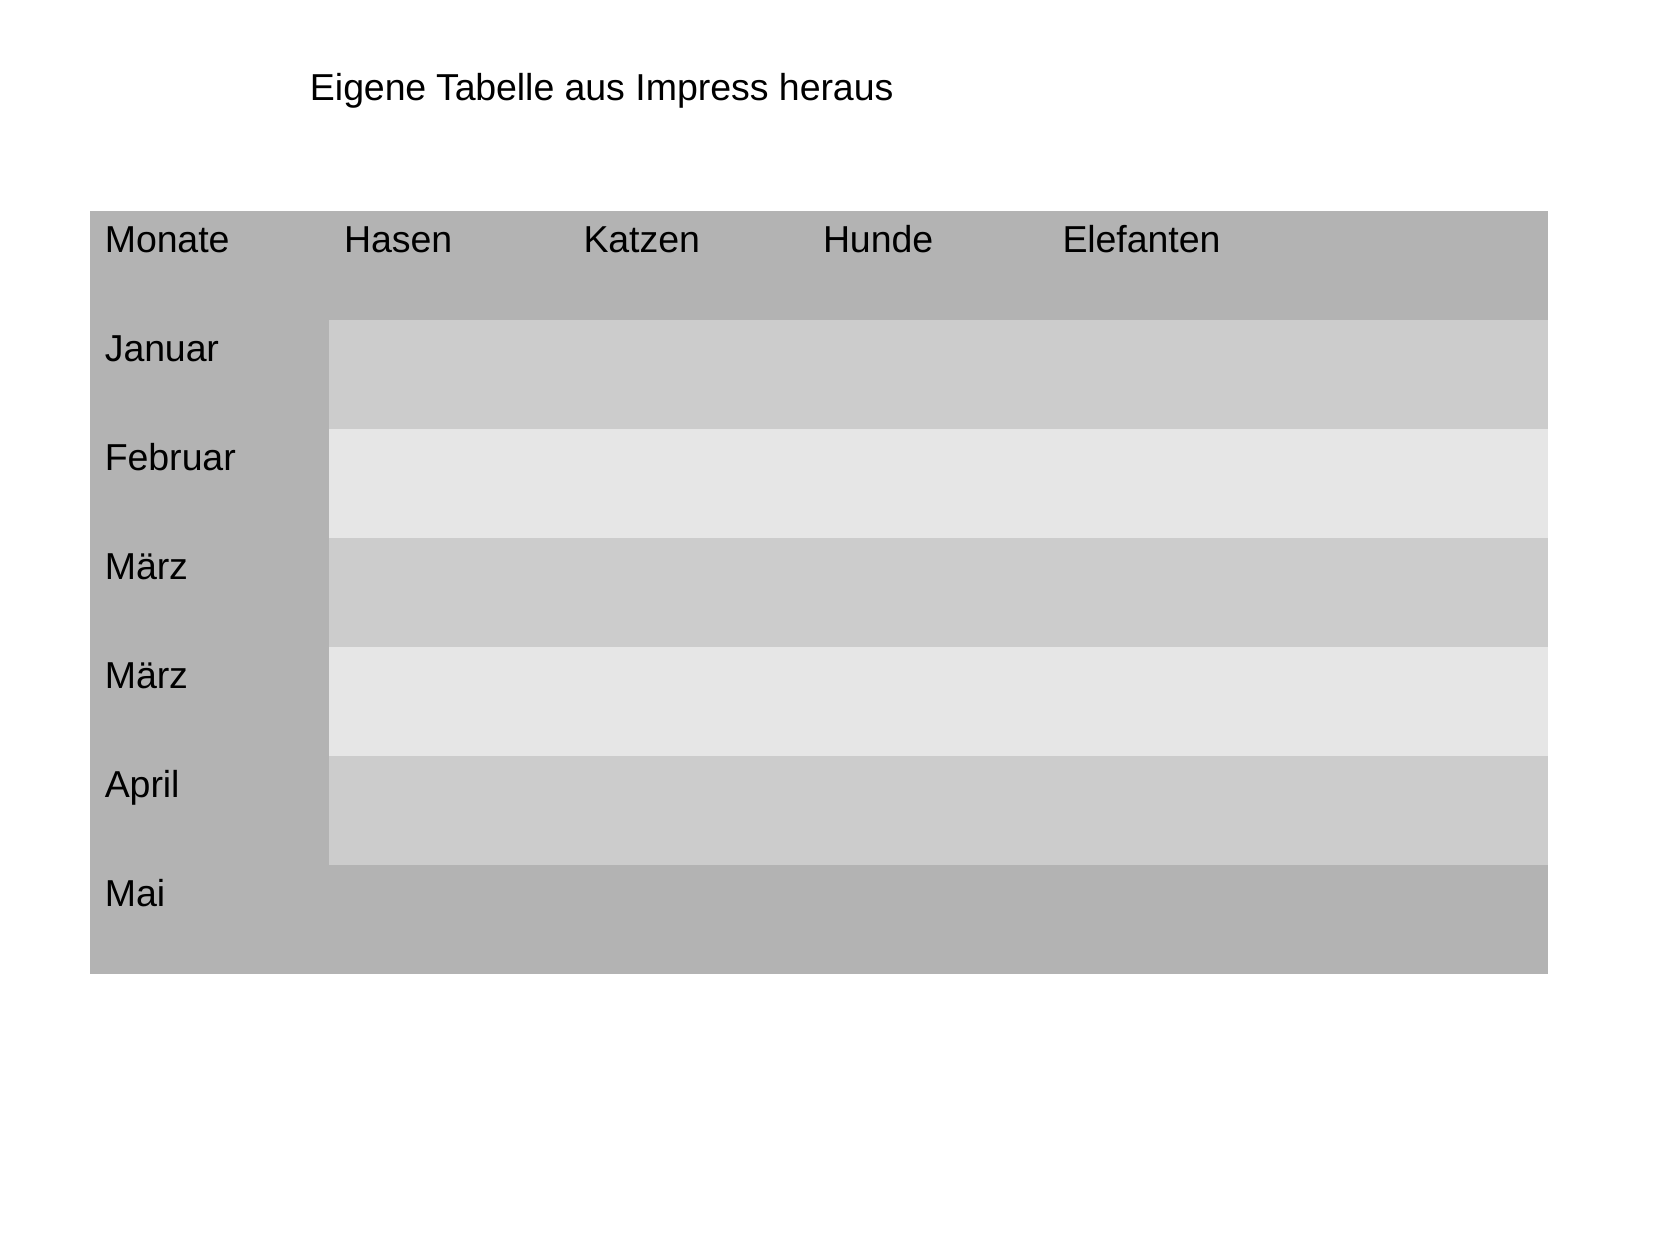

Eigene Tabelle aus Impress heraus
| Monate | Hasen | Katzen | Hunde | Elefanten |
| --- | --- | --- | --- | --- |
| Januar | | | | |
| Februar | | | | |
| März | | | | |
| März | | | | |
| April | | | | |
| Mai | | | | |